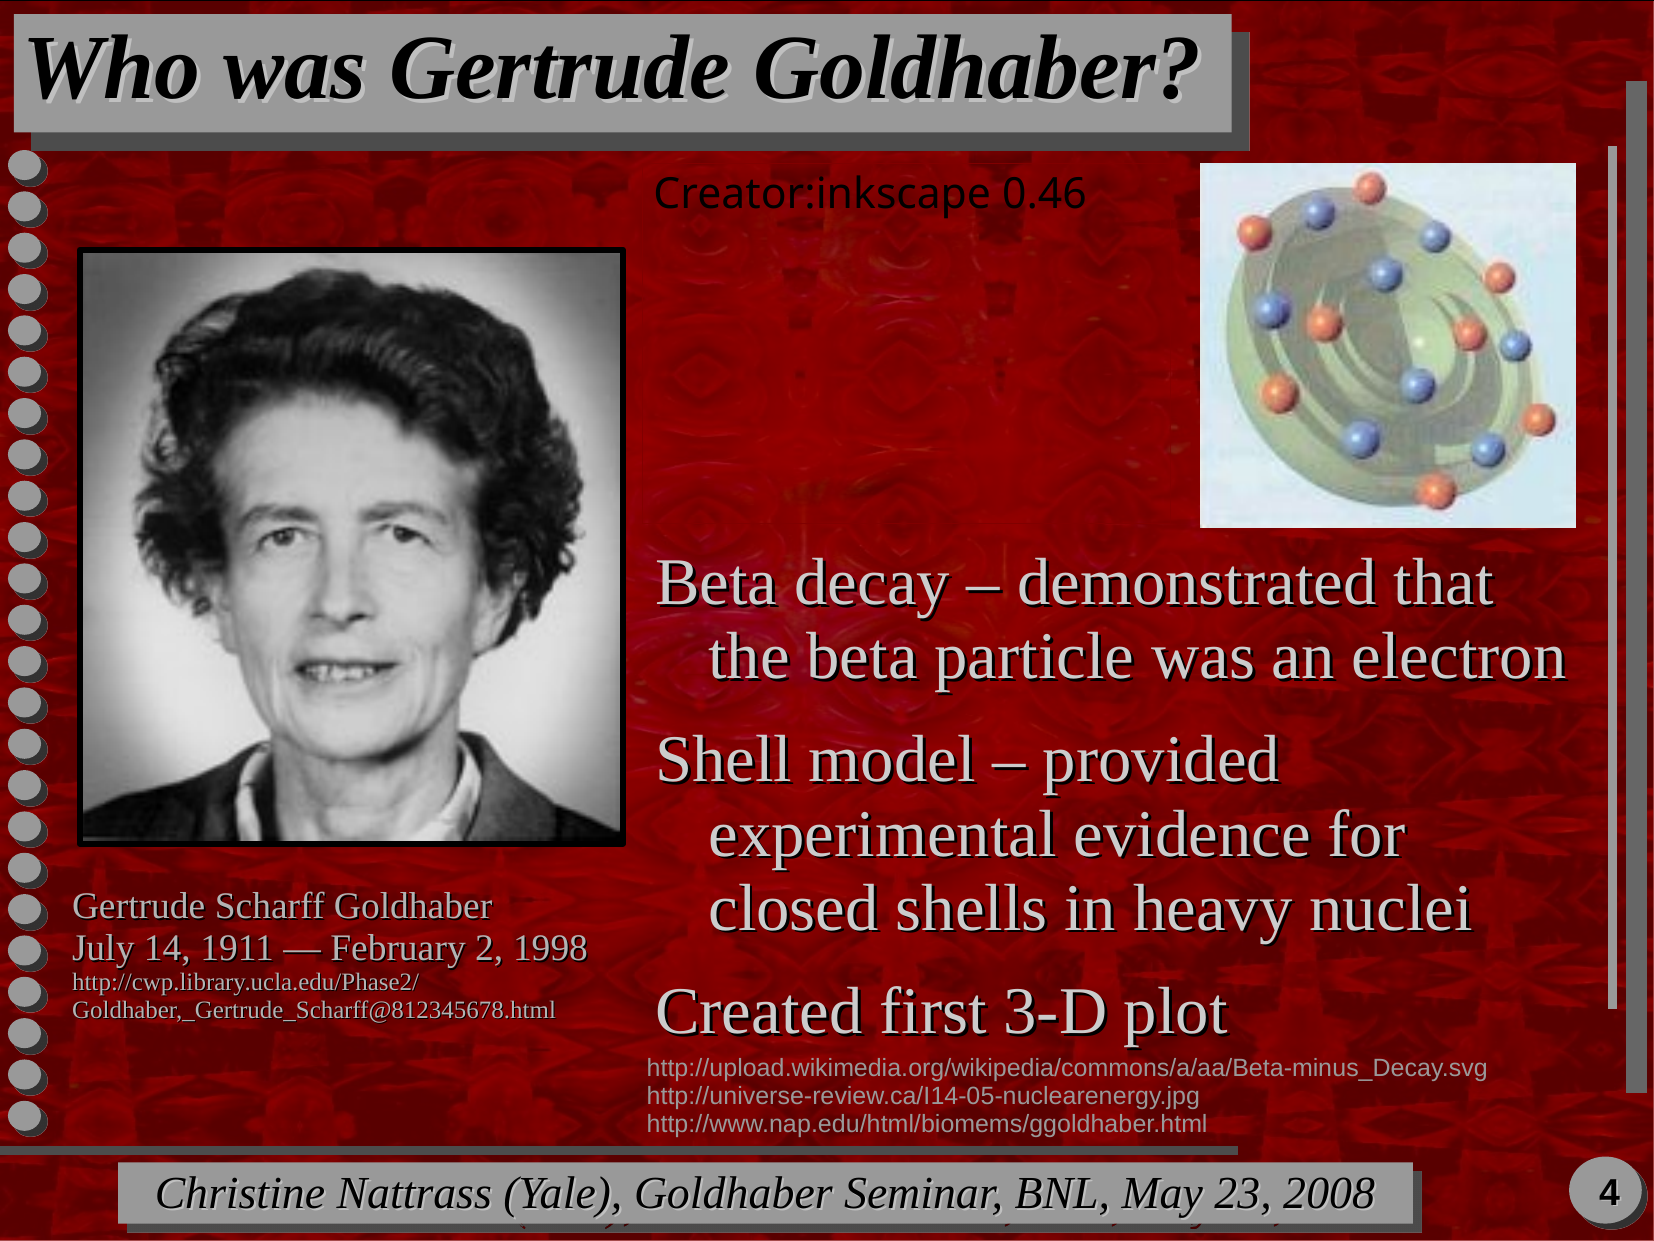

# Who was Gertrude Goldhaber?
Beta decay – demonstrated that the beta particle was an electron
Shell model – provided experimental evidence for closed shells in heavy nuclei
Created first 3-D plot
Gertrude Scharff Goldhaber
July 14, 1911 — February 2, 1998
http://cwp.library.ucla.edu/Phase2/Goldhaber,_Gertrude_Scharff@812345678.html
http://upload.wikimedia.org/wikipedia/commons/a/aa/Beta-minus_Decay.svg
http://universe-review.ca/I14-05-nuclearenergy.jpg
http://www.nap.edu/html/biomems/ggoldhaber.html